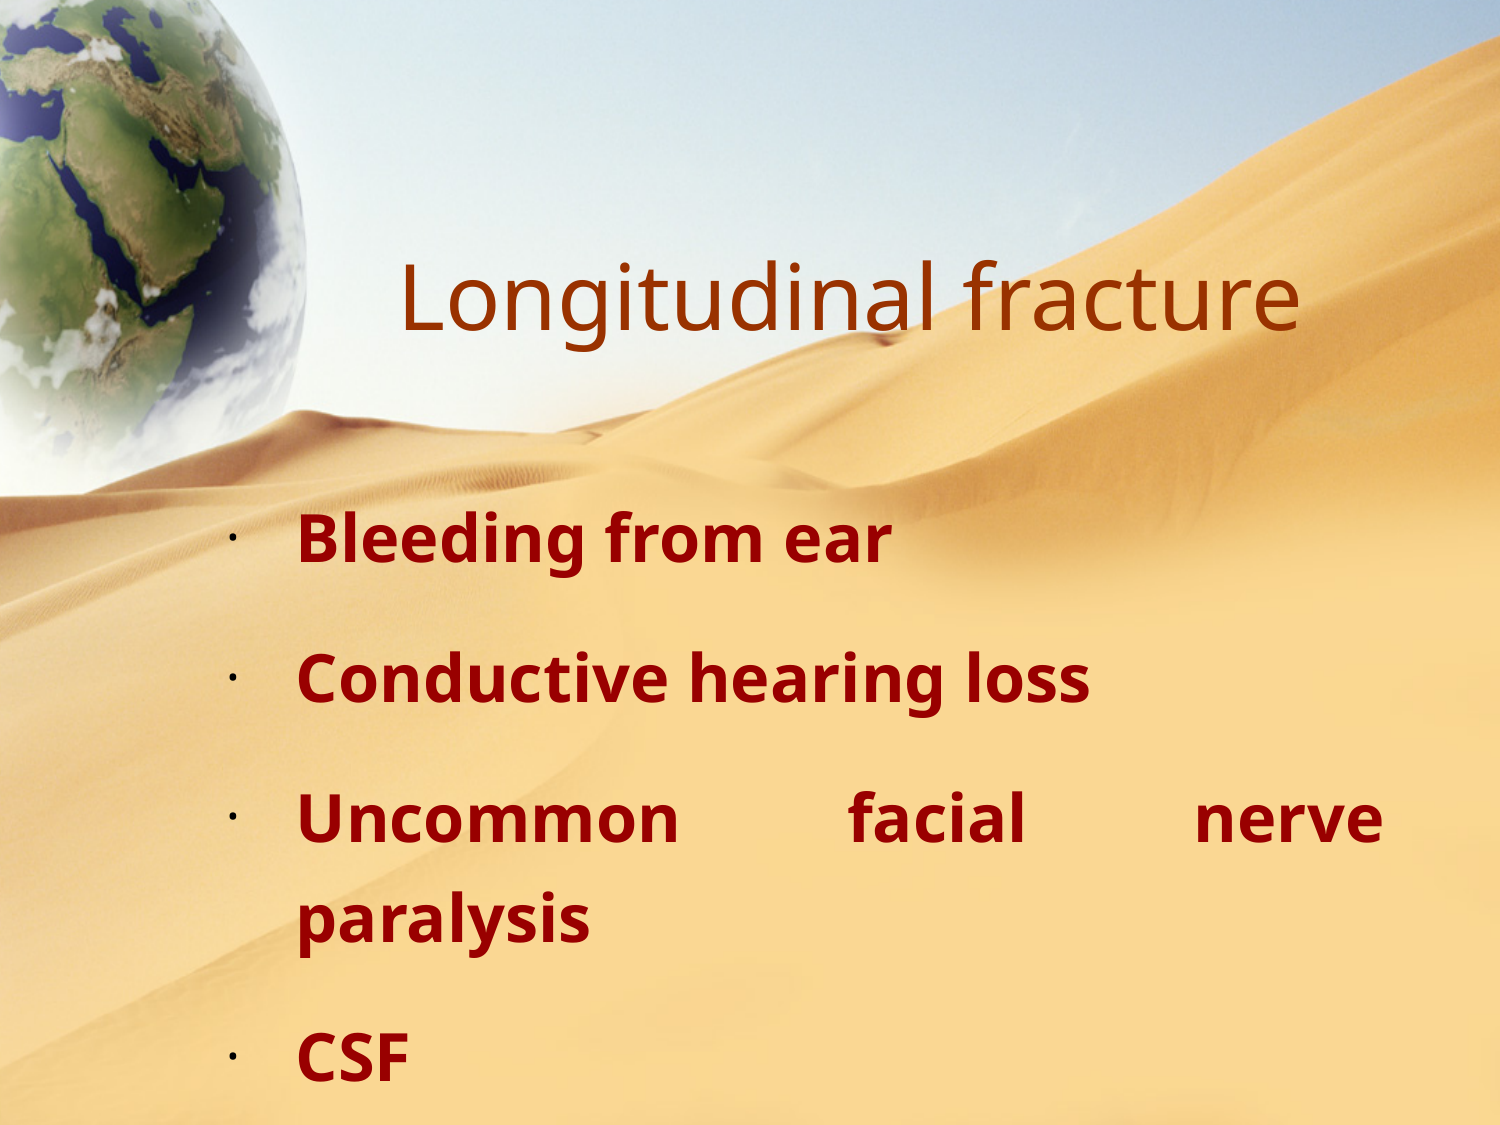

Longitudinal fracture
Bleeding from ear
Conductive hearing loss
Uncommon facial nerve paralysis
CSF